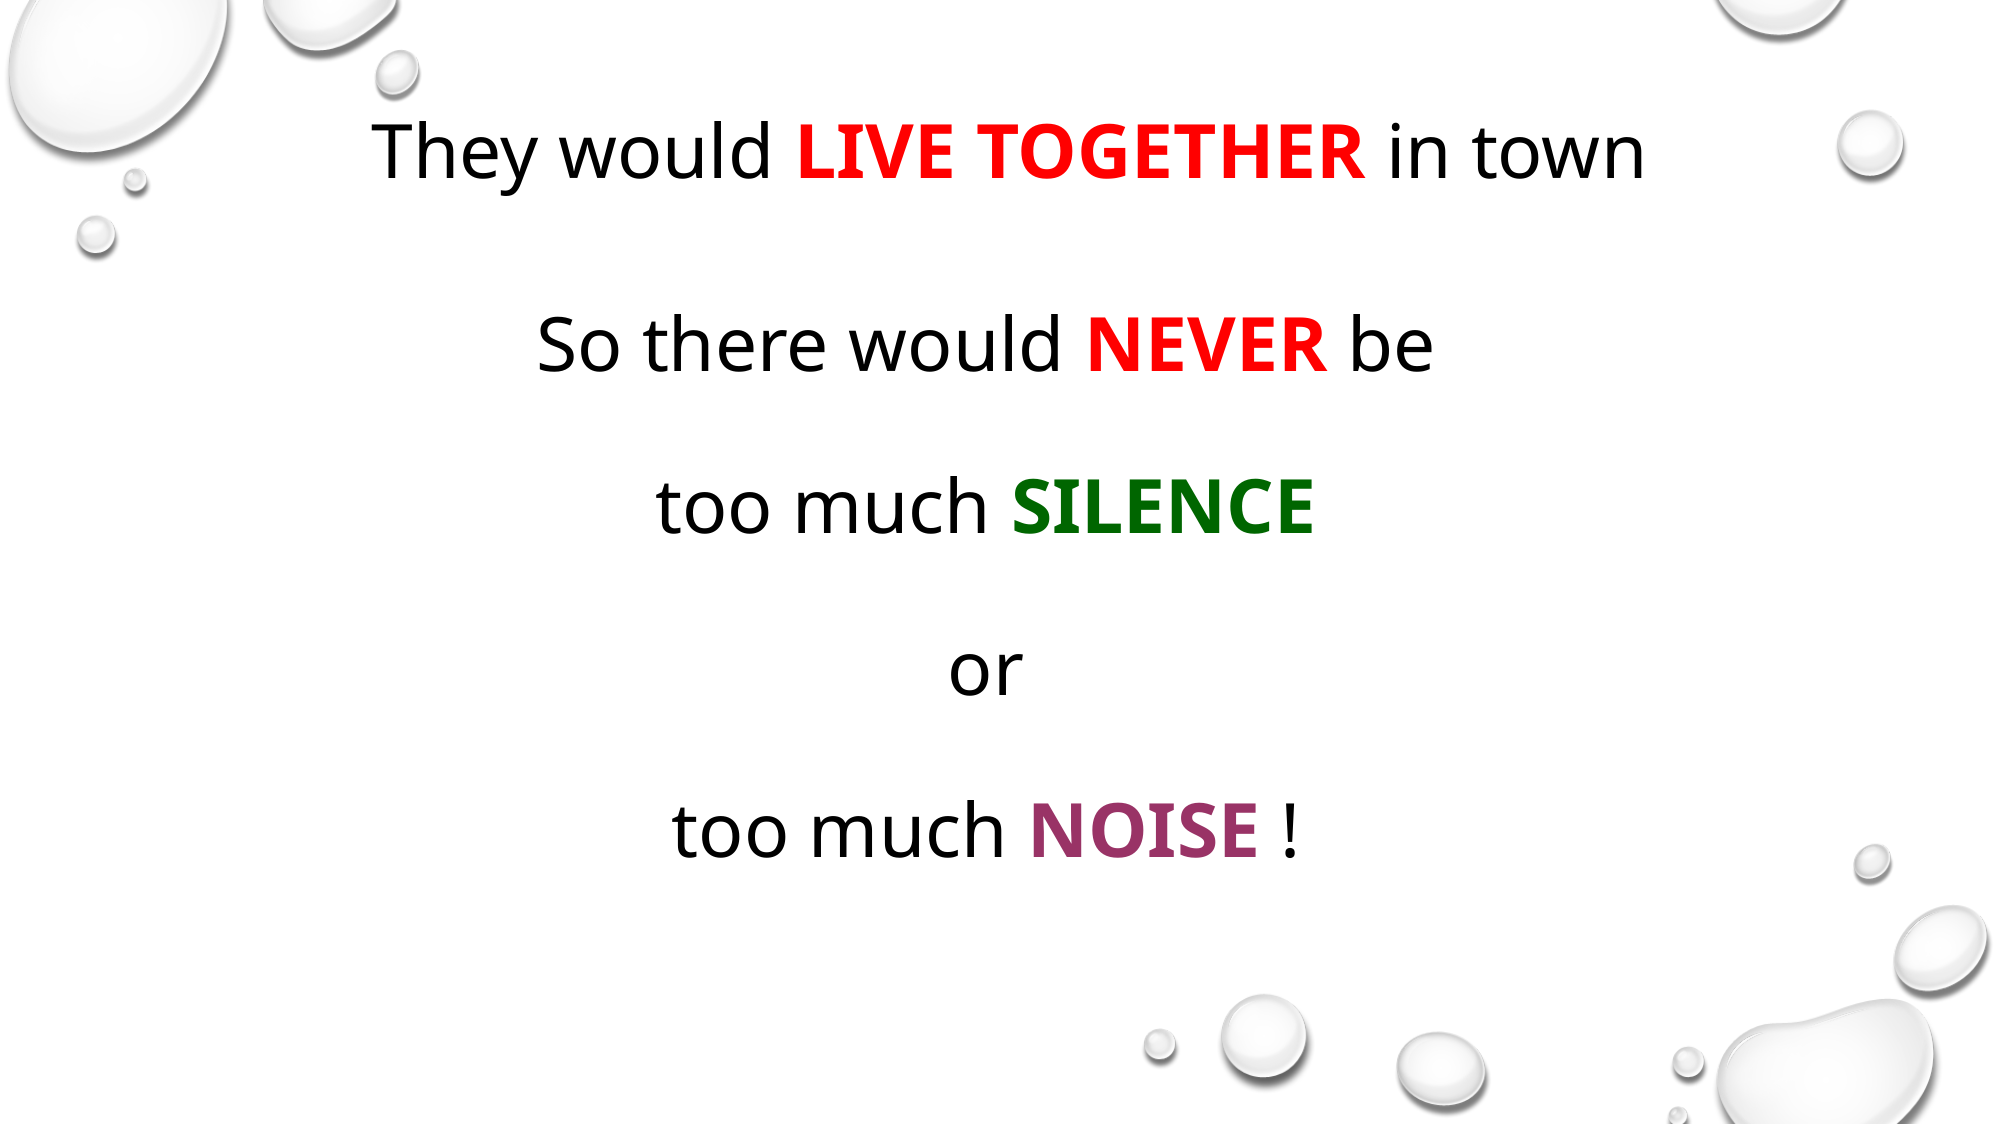

They would LIVE TOGETHER in town
So there would NEVER be
too much SILENCE
or
too much NOISE !